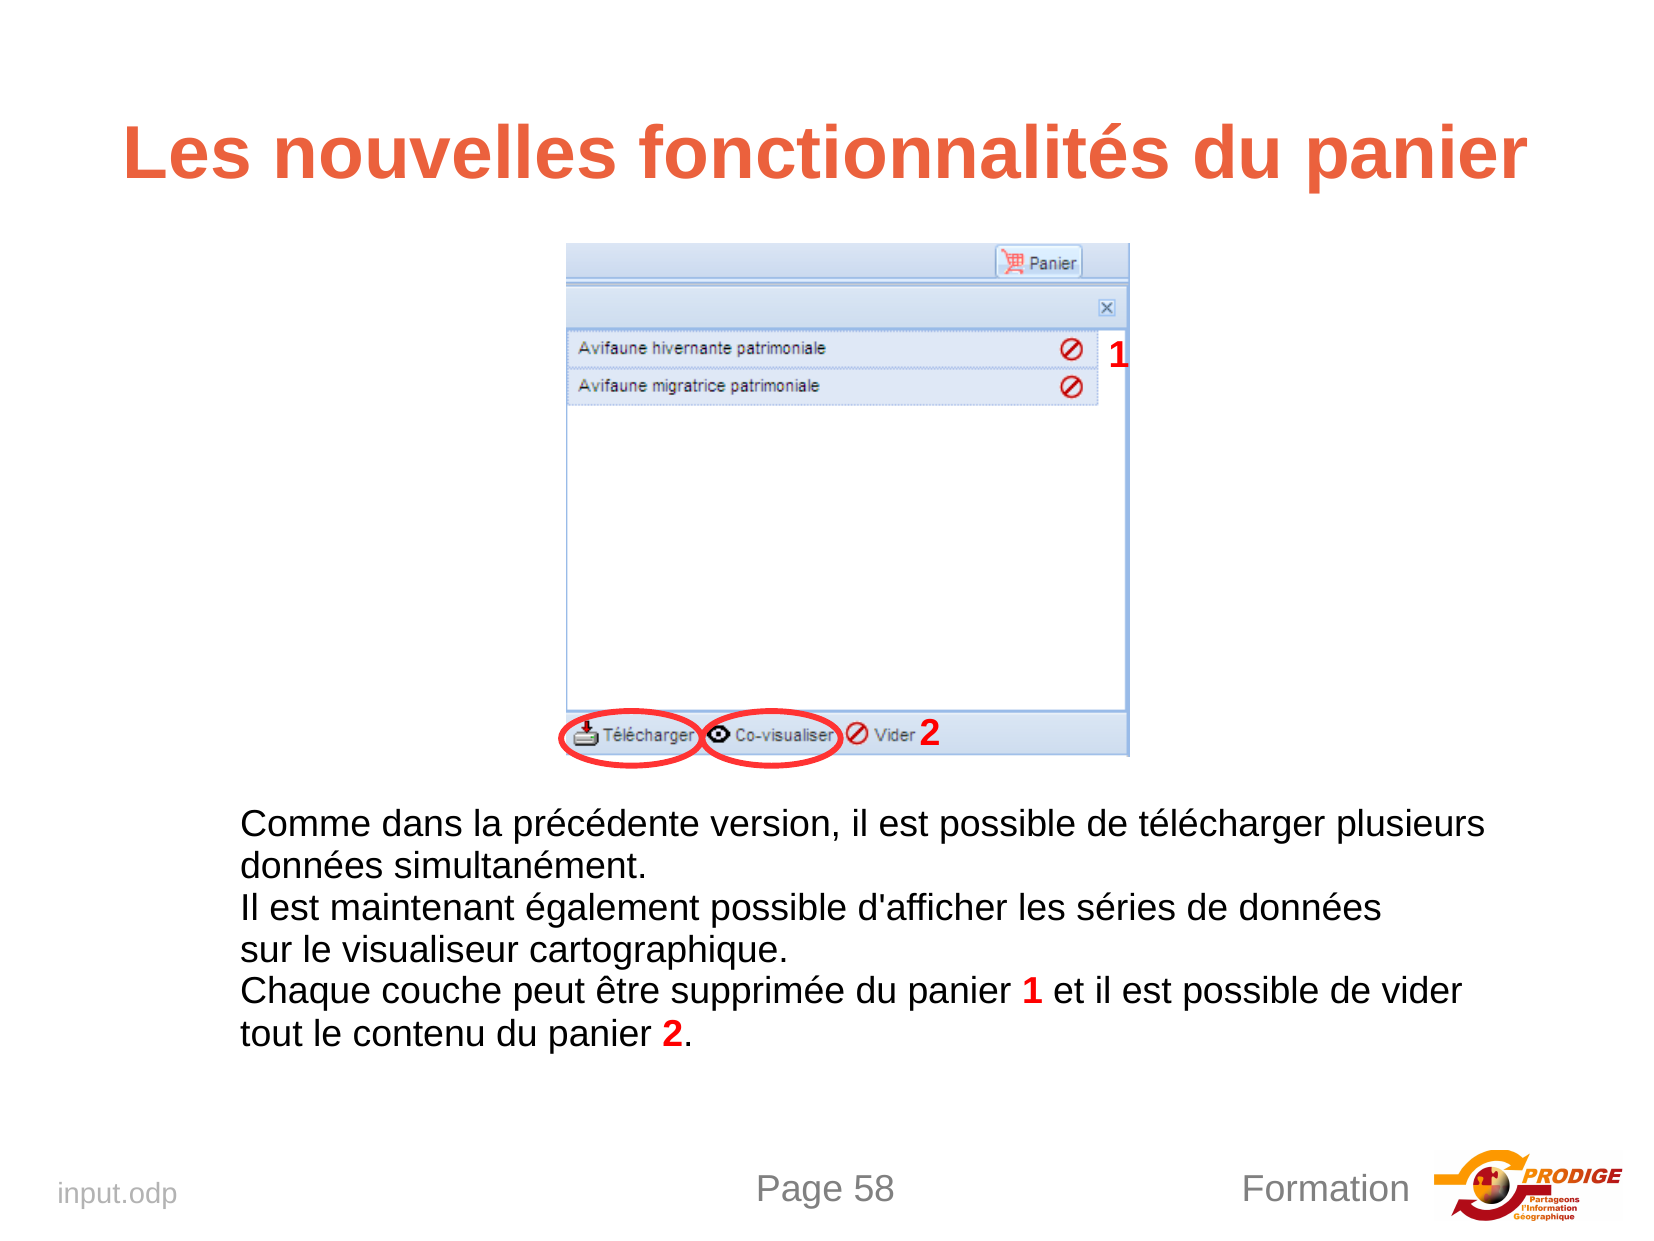

# Les nouvelles fonctionnalités du panier
1
2
Comme dans la précédente version, il est possible de télécharger plusieurs
données simultanément.
Il est maintenant également possible d'afficher les séries de données
sur le visualiseur cartographique.
Chaque couche peut être supprimée du panier 1 et il est possible de vider
tout le contenu du panier 2.